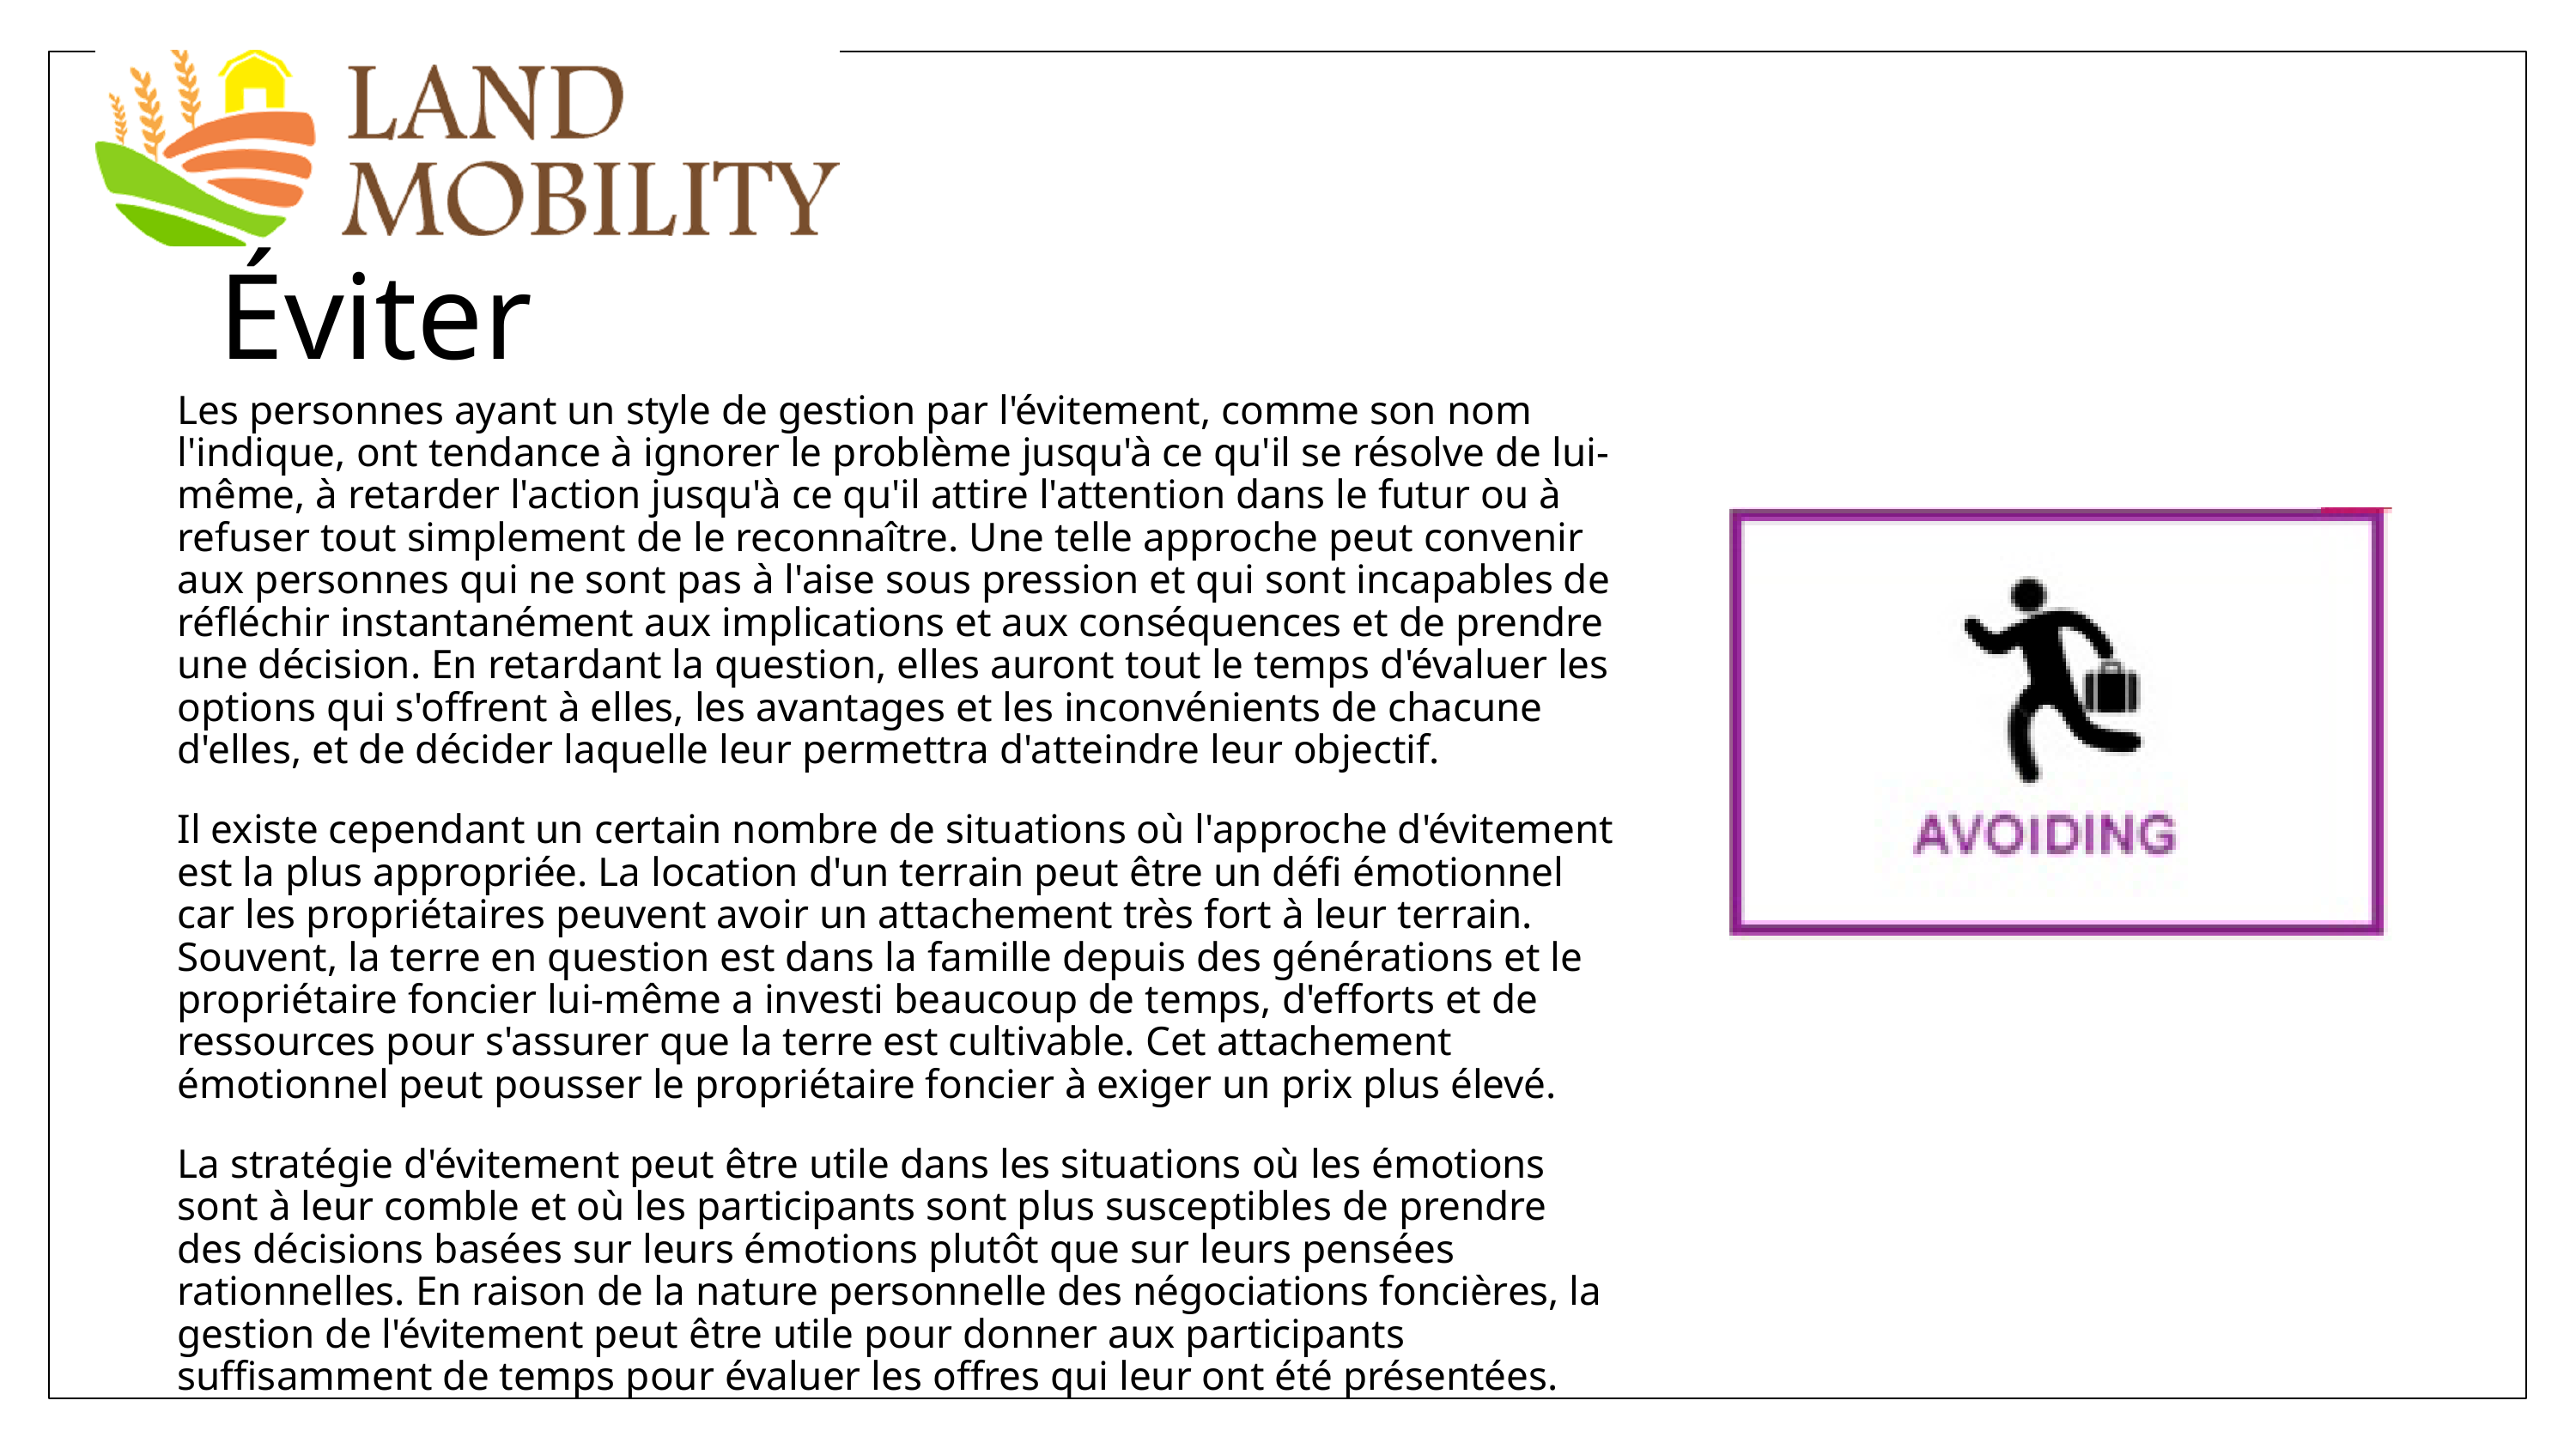

# Éviter
Les personnes ayant un style de gestion par l'évitement, comme son nom l'indique, ont tendance à ignorer le problème jusqu'à ce qu'il se résolve de lui-même, à retarder l'action jusqu'à ce qu'il attire l'attention dans le futur ou à refuser tout simplement de le reconnaître. Une telle approche peut convenir aux personnes qui ne sont pas à l'aise sous pression et qui sont incapables de réfléchir instantanément aux implications et aux conséquences et de prendre une décision. En retardant la question, elles auront tout le temps d'évaluer les options qui s'offrent à elles, les avantages et les inconvénients de chacune d'elles, et de décider laquelle leur permettra d'atteindre leur objectif.
Il existe cependant un certain nombre de situations où l'approche d'évitement est la plus appropriée. La location d'un terrain peut être un défi émotionnel car les propriétaires peuvent avoir un attachement très fort à leur terrain. Souvent, la terre en question est dans la famille depuis des générations et le propriétaire foncier lui-même a investi beaucoup de temps, d'efforts et de ressources pour s'assurer que la terre est cultivable. Cet attachement émotionnel peut pousser le propriétaire foncier à exiger un prix plus élevé.
La stratégie d'évitement peut être utile dans les situations où les émotions sont à leur comble et où les participants sont plus susceptibles de prendre des décisions basées sur leurs émotions plutôt que sur leurs pensées rationnelles. En raison de la nature personnelle des négociations foncières, la gestion de l'évitement peut être utile pour donner aux participants suffisamment de temps pour évaluer les offres qui leur ont été présentées.